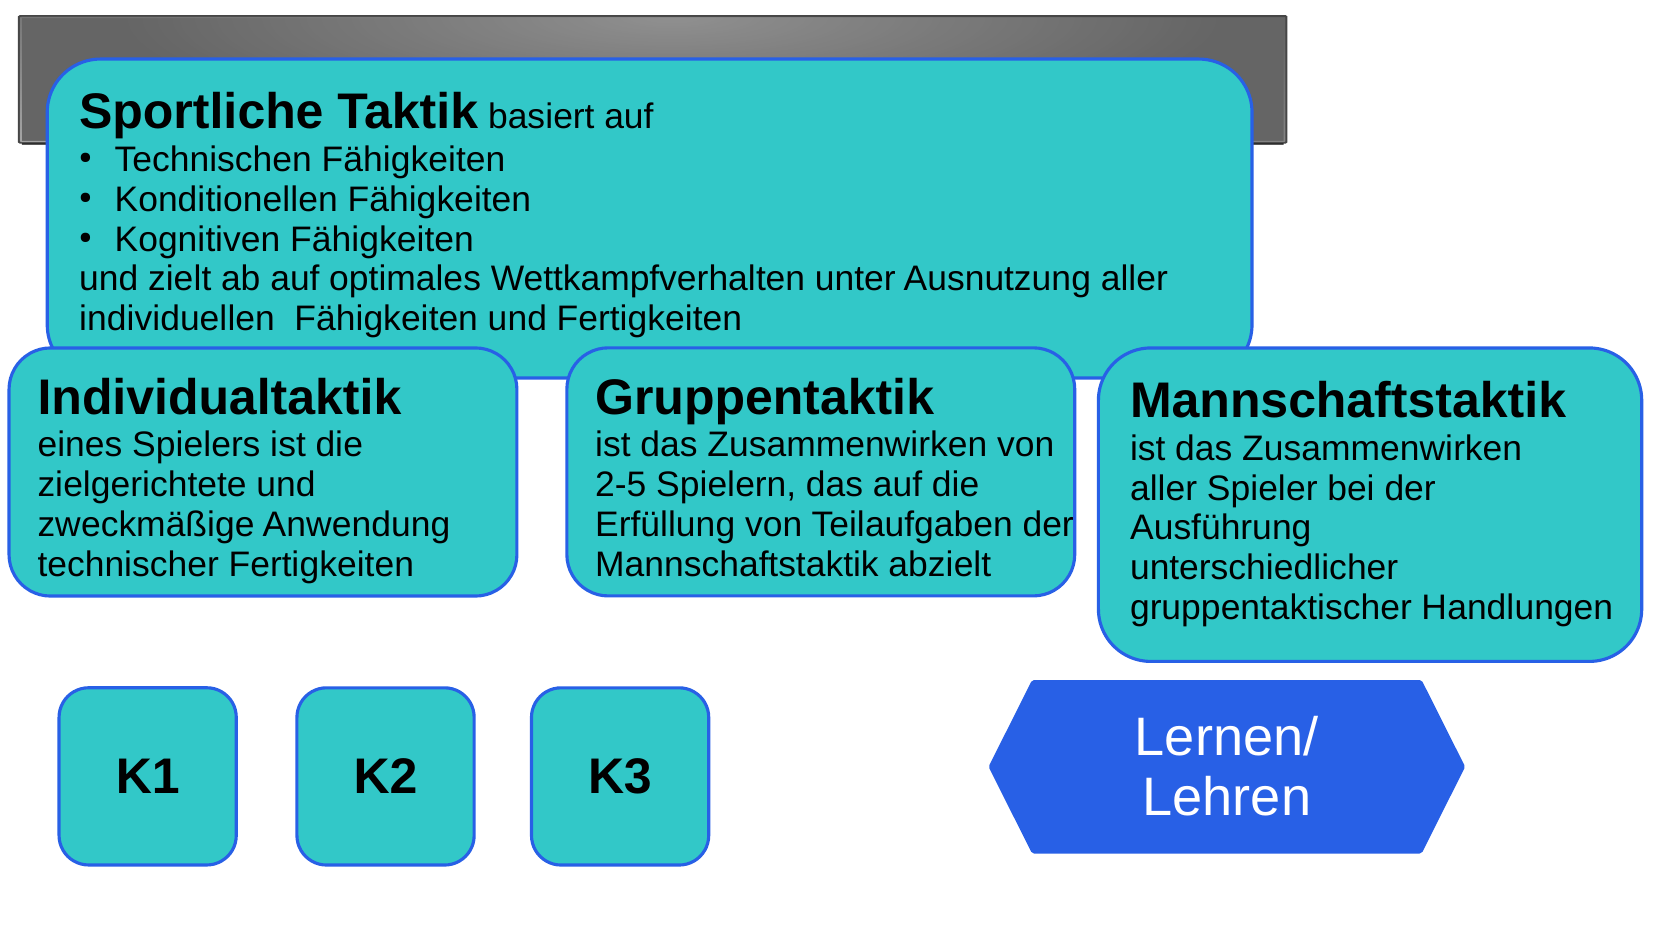

#
Sportliche Taktik basiert auf
Technischen Fähigkeiten
Konditionellen Fähigkeiten
Kognitiven Fähigkeiten
und zielt ab auf optimales Wettkampfverhalten unter Ausnutzung aller
individuellen Fähigkeiten und Fertigkeiten
Gruppentaktik
ist das Zusammenwirken von
2-5 Spielern, das auf die
Erfüllung von Teilaufgaben der
Mannschaftstaktik abzielt
Individualtaktik
eines Spielers ist die
zielgerichtete und
zweckmäßige Anwendung
technischer Fertigkeiten
Mannschaftstaktik
ist das Zusammenwirken
aller Spieler bei der
Ausführung
unterschiedlicher
gruppentaktischer Handlungen
Lernen/
Lehren
K1
K2
K3